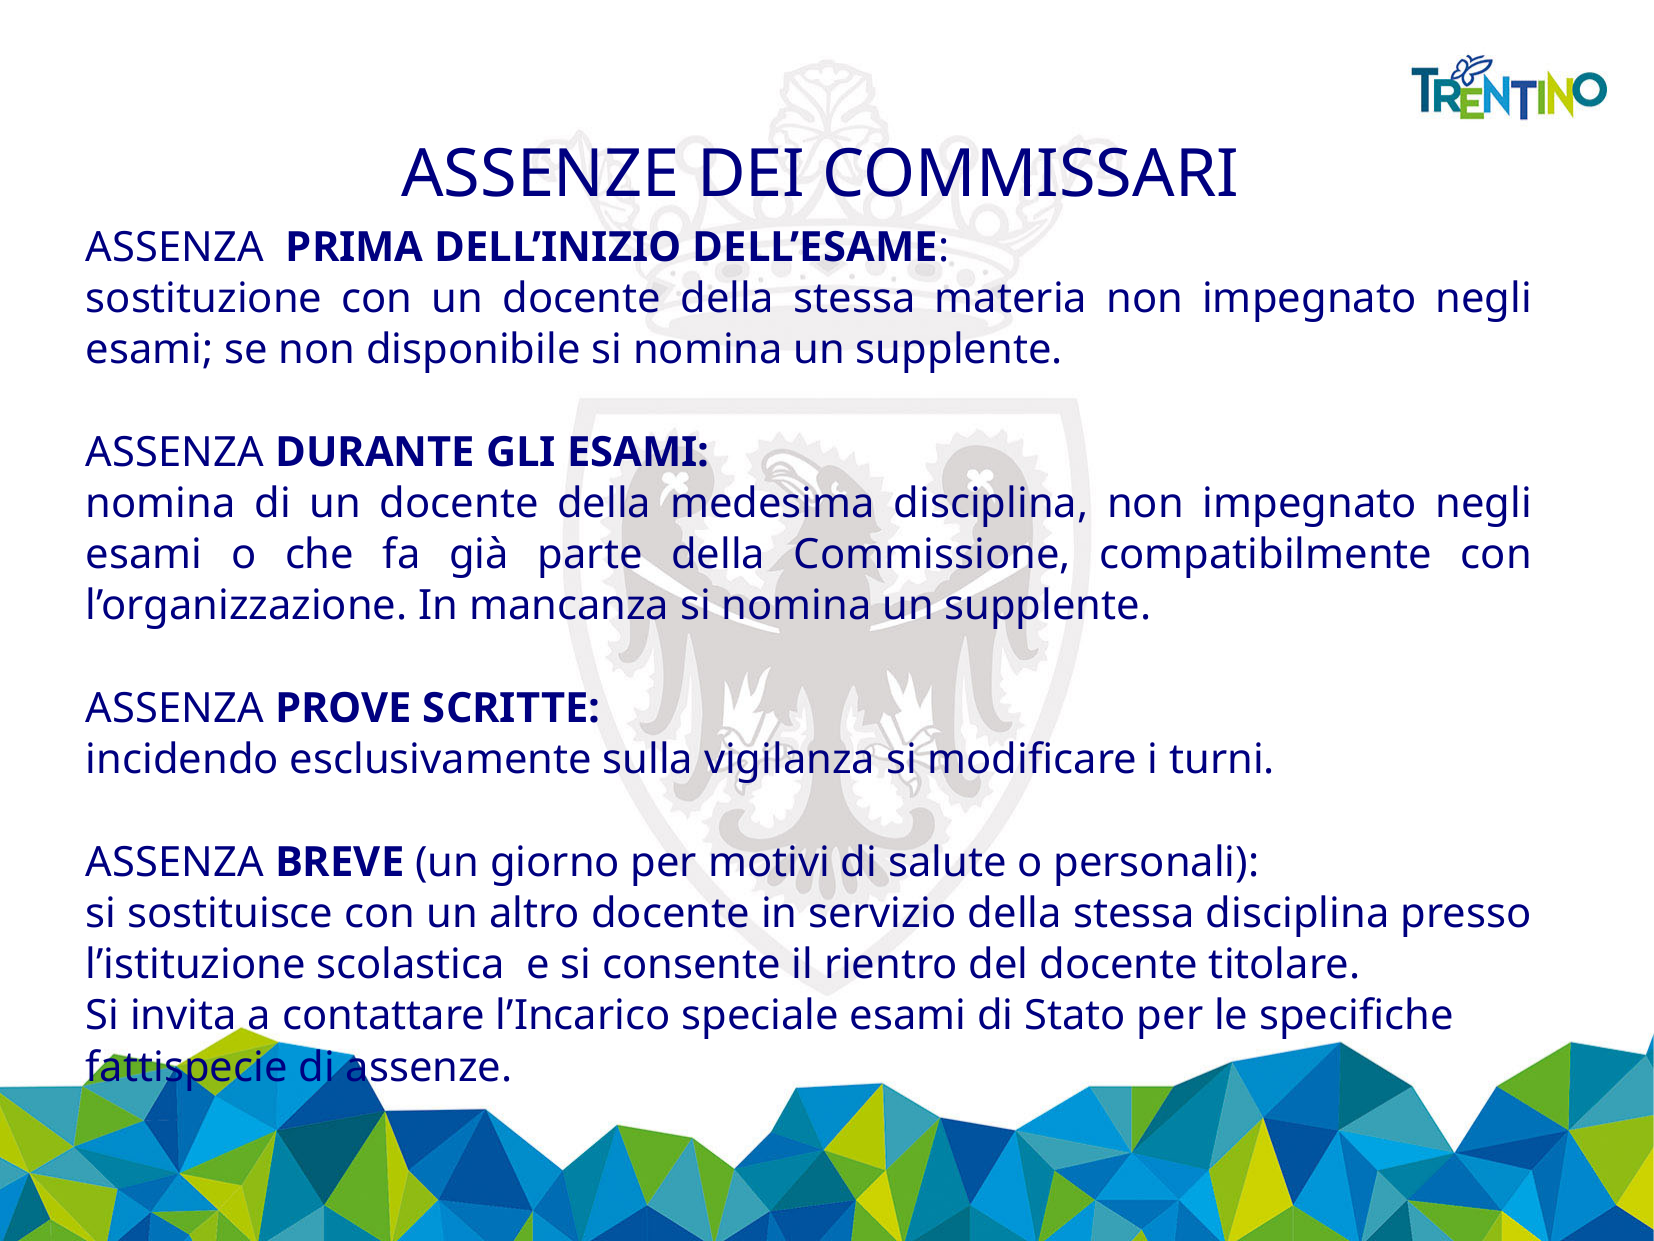

ASSENZE DEI COMMISSARI
ASSENZA PRIMA DELL’INIZIO DELL’ESAME:
sostituzione con un docente della stessa materia non impegnato negli esami; se non disponibile si nomina un supplente.
ASSENZA DURANTE GLI ESAMI:
nomina di un docente della medesima disciplina, non impegnato negli esami o che fa già parte della Commissione, compatibilmente con l’organizzazione. In mancanza si nomina un supplente.
ASSENZA PROVE SCRITTE:
incidendo esclusivamente sulla vigilanza si modificare i turni.
ASSENZA BREVE (un giorno per motivi di salute o personali):
si sostituisce con un altro docente in servizio della stessa disciplina presso l’istituzione scolastica e si consente il rientro del docente titolare.
Si invita a contattare l’Incarico speciale esami di Stato per le specifiche fattispecie di assenze.